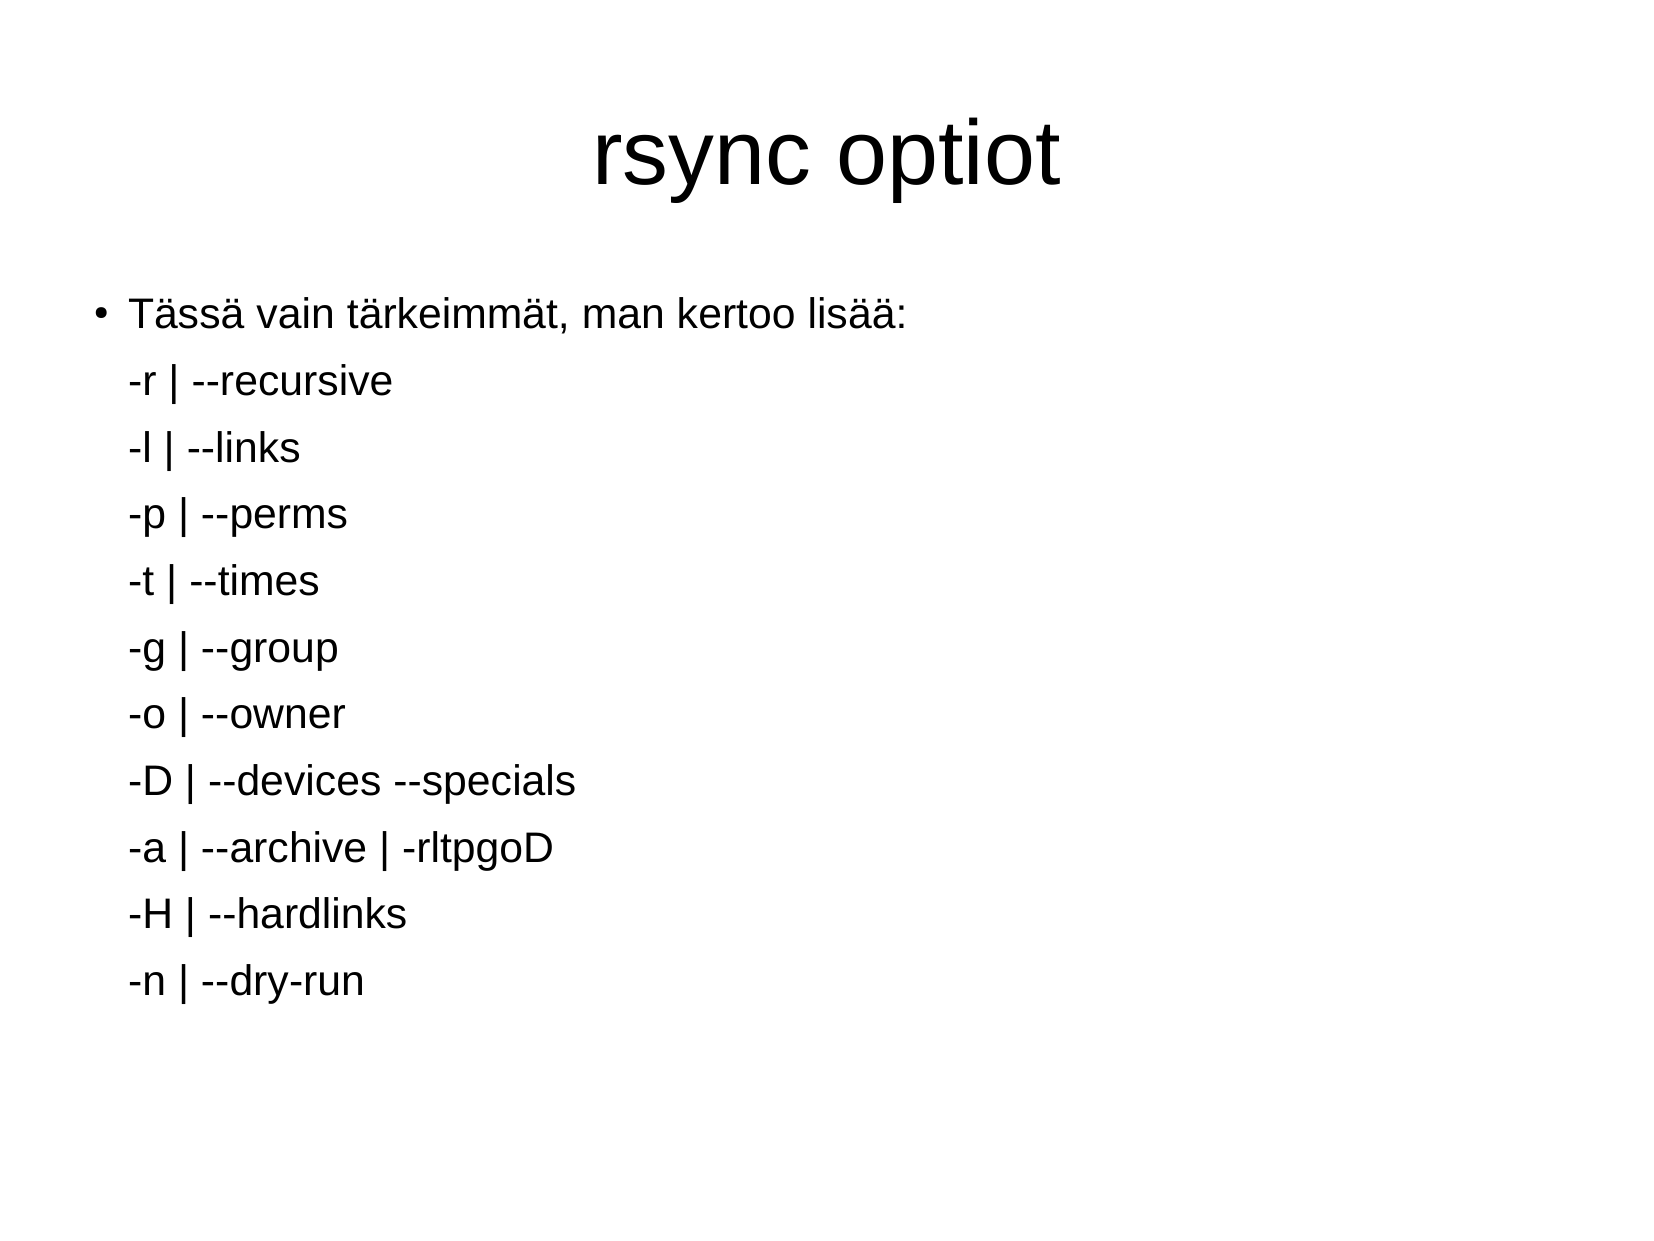

# rsync optiot
Tässä vain tärkeimmät, man kertoo lisää:
-r | --recursive
-l | --links
-p | --perms
-t | --times
-g | --group
-o | --owner
-D | --devices --specials
-a | --archive | -rltpgoD
-H | --hardlinks
-n | --dry-run